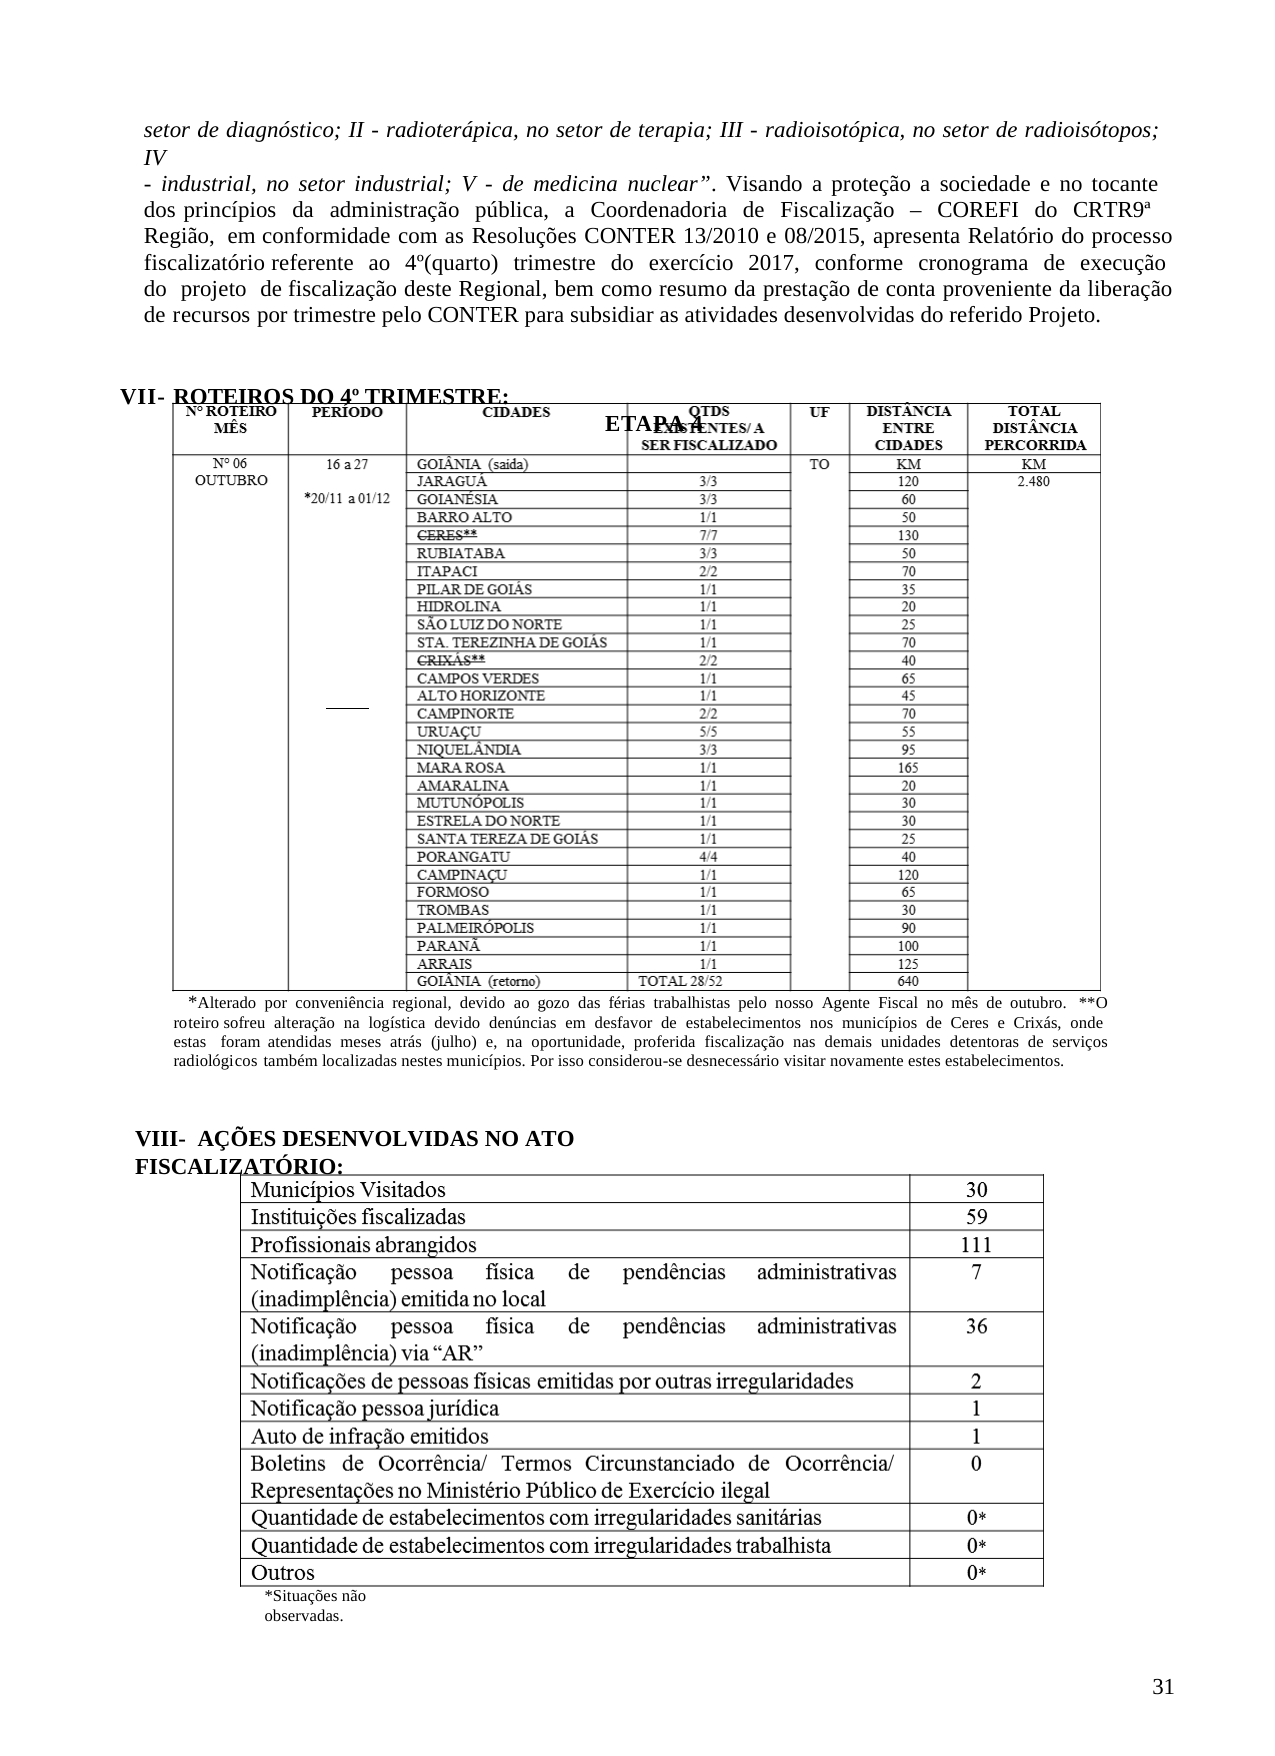

setor de diagnóstico; II - radioterápica, no setor de terapia; III - radioisotópica, no setor de radioisótopos; IV
- industrial, no setor industrial; V - de medicina nuclear”. Visando a proteção a sociedade e no tocante dos princípios da administração pública, a Coordenadoria de Fiscalização – COREFI do CRTR9ª Região, em conformidade com as Resoluções CONTER 13/2010 e 08/2015, apresenta Relatório do processo fiscalizatório referente ao 4º(quarto) trimestre do exercício 2017, conforme cronograma de execução do projeto de fiscalização deste Regional, bem como resumo da prestação de conta proveniente da liberação de recursos por trimestre pelo CONTER para subsidiar as atividades desenvolvidas do referido Projeto.
VII- ROTEIROS DO 4º TRIMESTRE:
ETAPA 4
*Alterado por conveniência regional, devido ao gozo das férias trabalhistas pelo nosso Agente Fiscal no mês de outubro. **O roteiro sofreu alteração na logística devido denúncias em desfavor de estabelecimentos nos municípios de Ceres e Crixás, onde estas foram atendidas meses atrás (julho) e, na oportunidade, proferida fiscalização nas demais unidades detentoras de serviços radiológicos também localizadas nestes municípios. Por isso considerou-se desnecessário visitar novamente estes estabelecimentos.
VIII- AÇÕES DESENVOLVIDAS NO ATO FISCALIZATÓRIO:
*Situações não observadas.